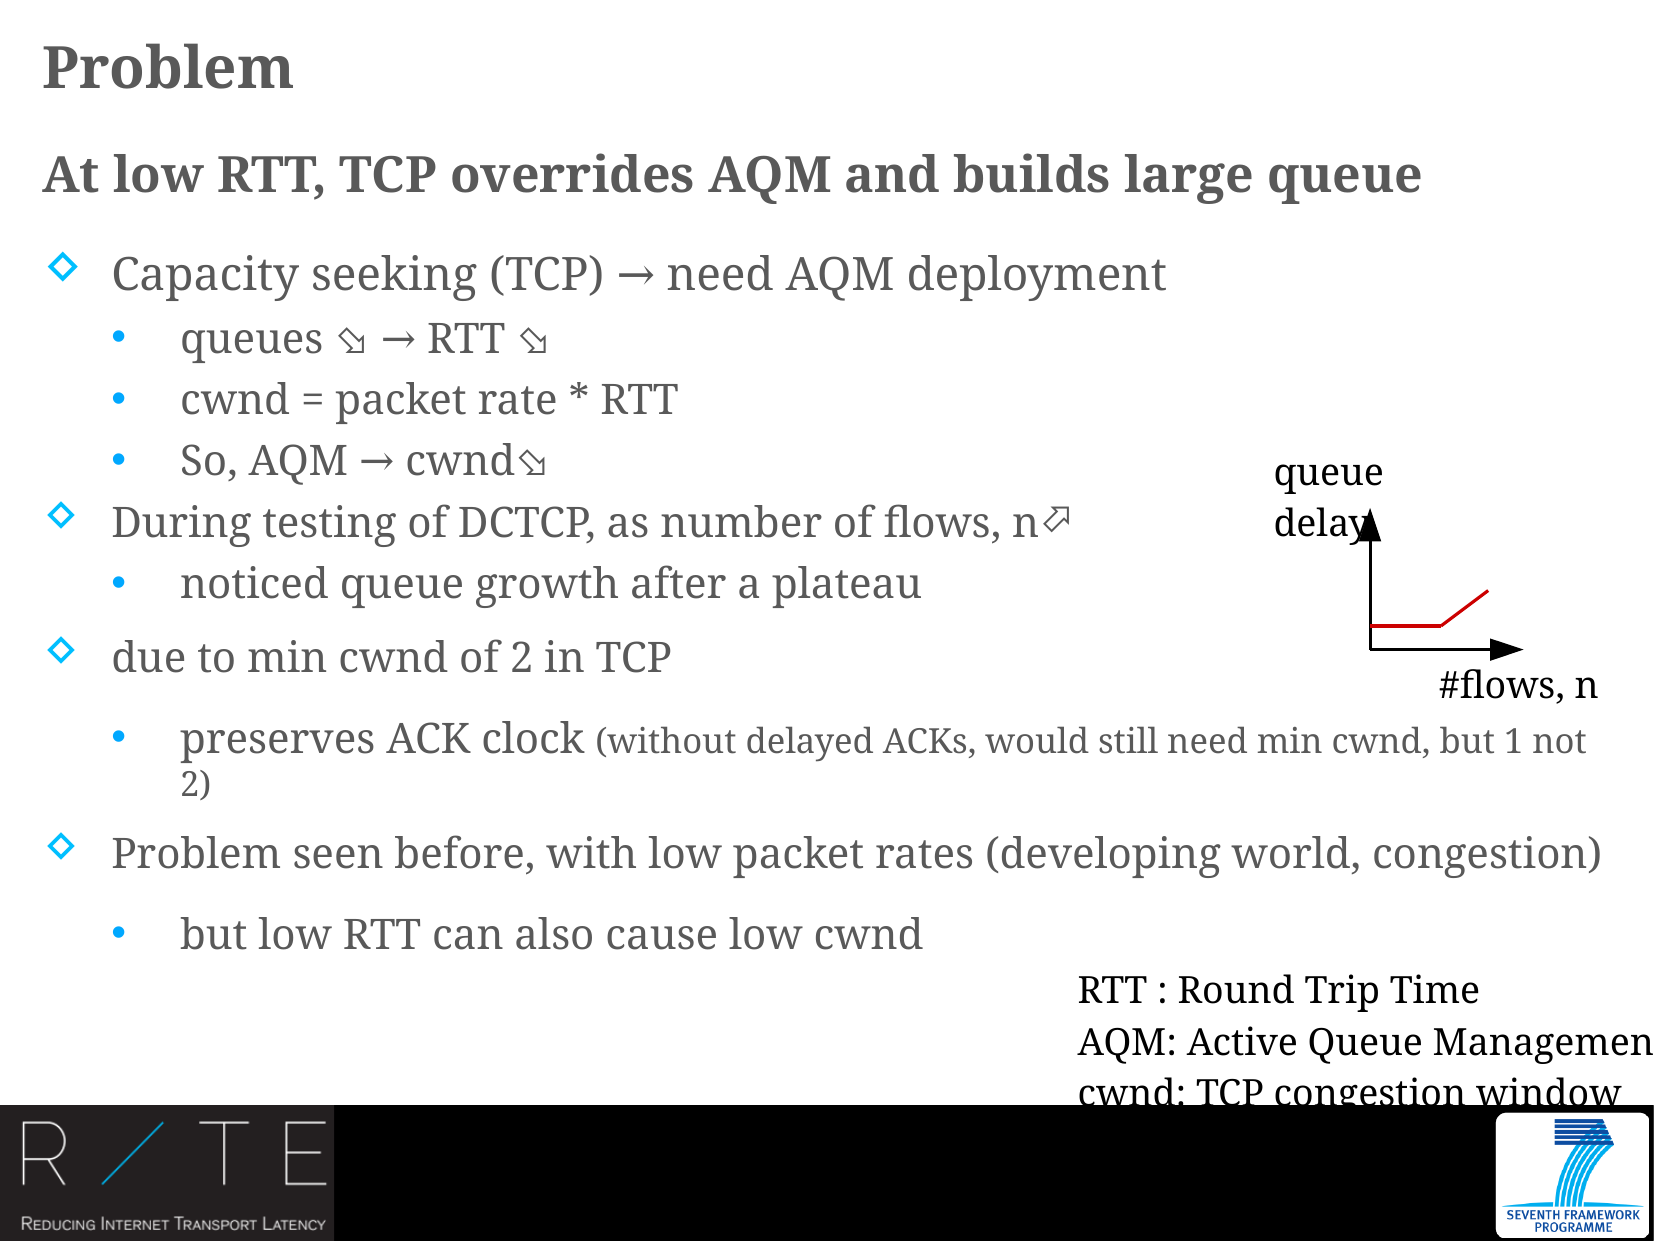

# Problem
At low RTT, TCP overrides AQM and builds large queue
Capacity seeking (TCP) → need AQM deployment
queues  → RTT 
cwnd = packet rate * RTT
So, AQM → cwnd
During testing of DCTCP, as number of flows, n
noticed queue growth after a plateau
due to min cwnd of 2 in TCP
preserves ACK clock (without delayed ACKs, would still need min cwnd, but 1 not 2)
Problem seen before, with low packet rates (developing world, congestion)
but low RTT can also cause low cwnd
queue
delay
#flows, n
RTT : Round Trip Time
AQM: Active Queue Management
cwnd: TCP congestion window